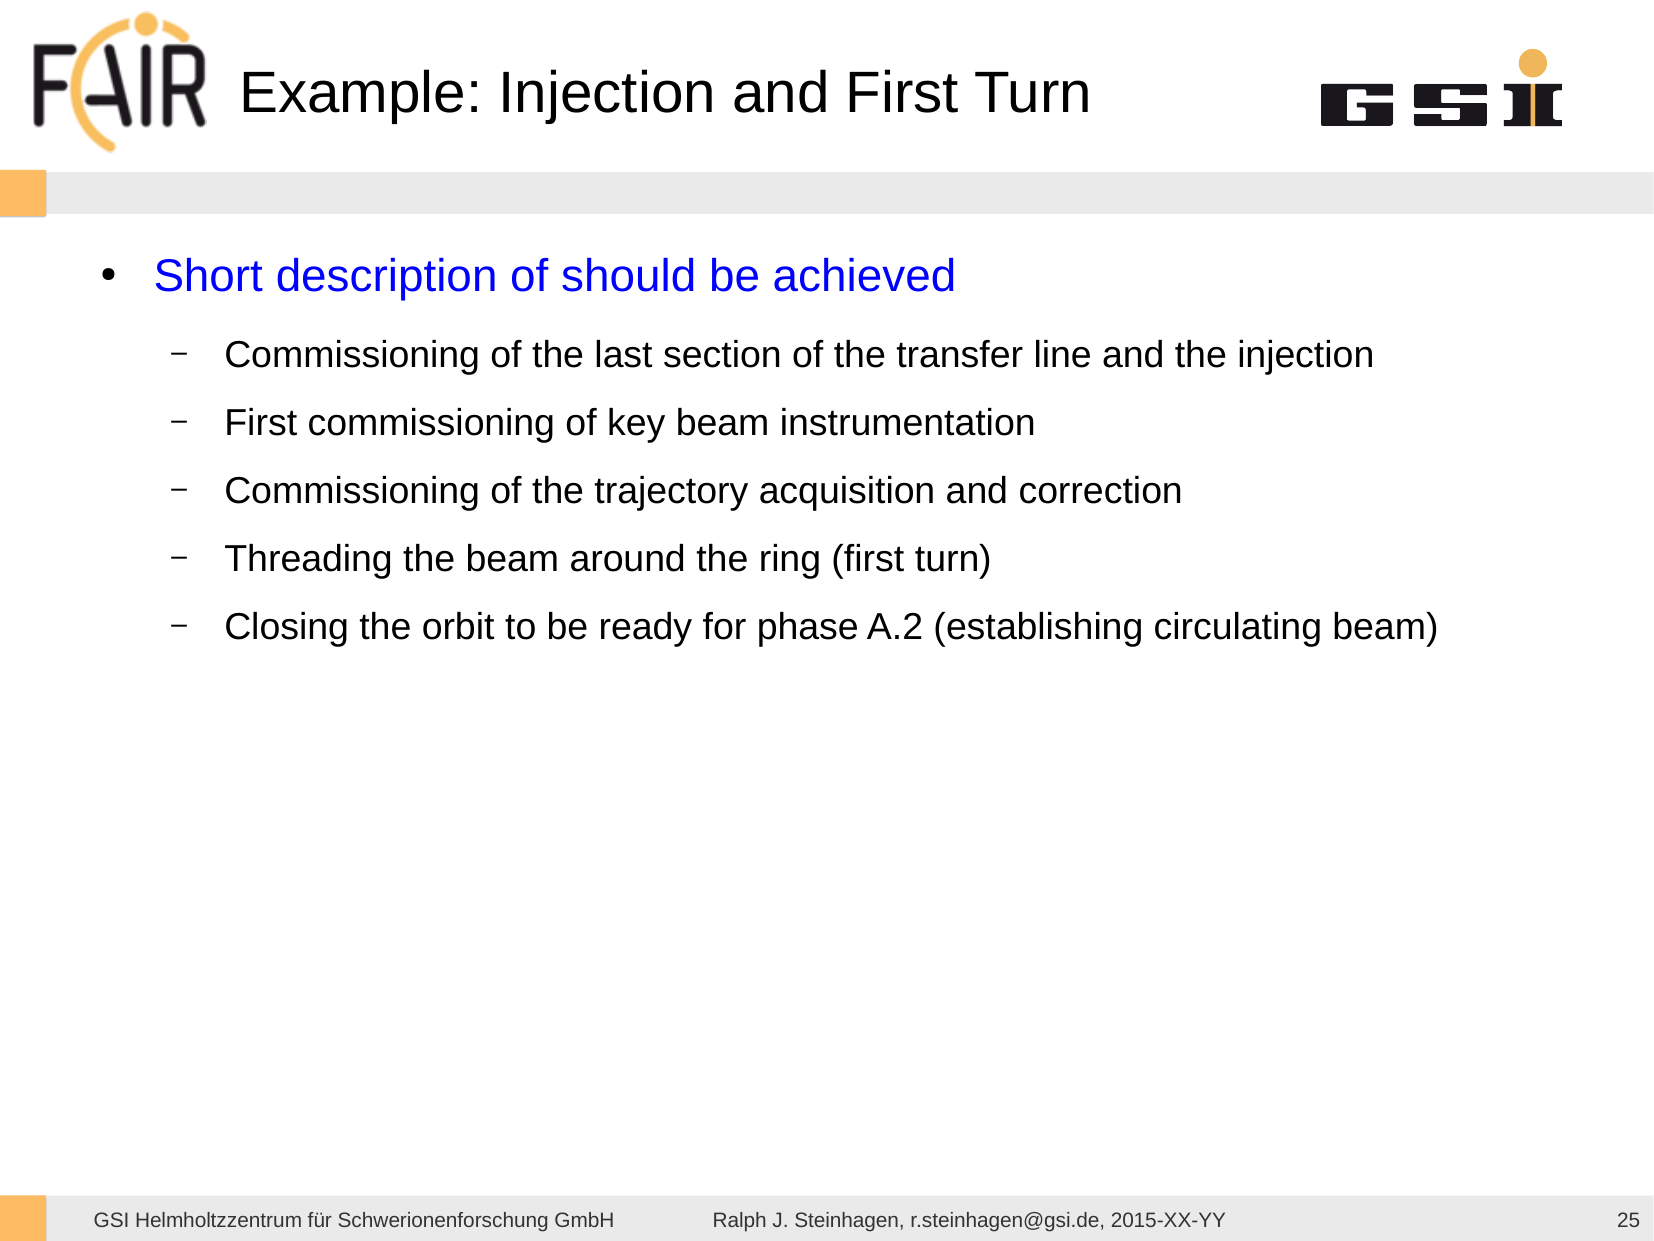

# Example: Injection and First Turn
Short description of should be achieved
Commissioning of the last section of the transfer line and the injection
First commissioning of key beam instrumentation
Commissioning of the trajectory acquisition and correction
Threading the beam around the ring (first turn)
Closing the orbit to be ready for phase A.2 (establishing circulating beam)